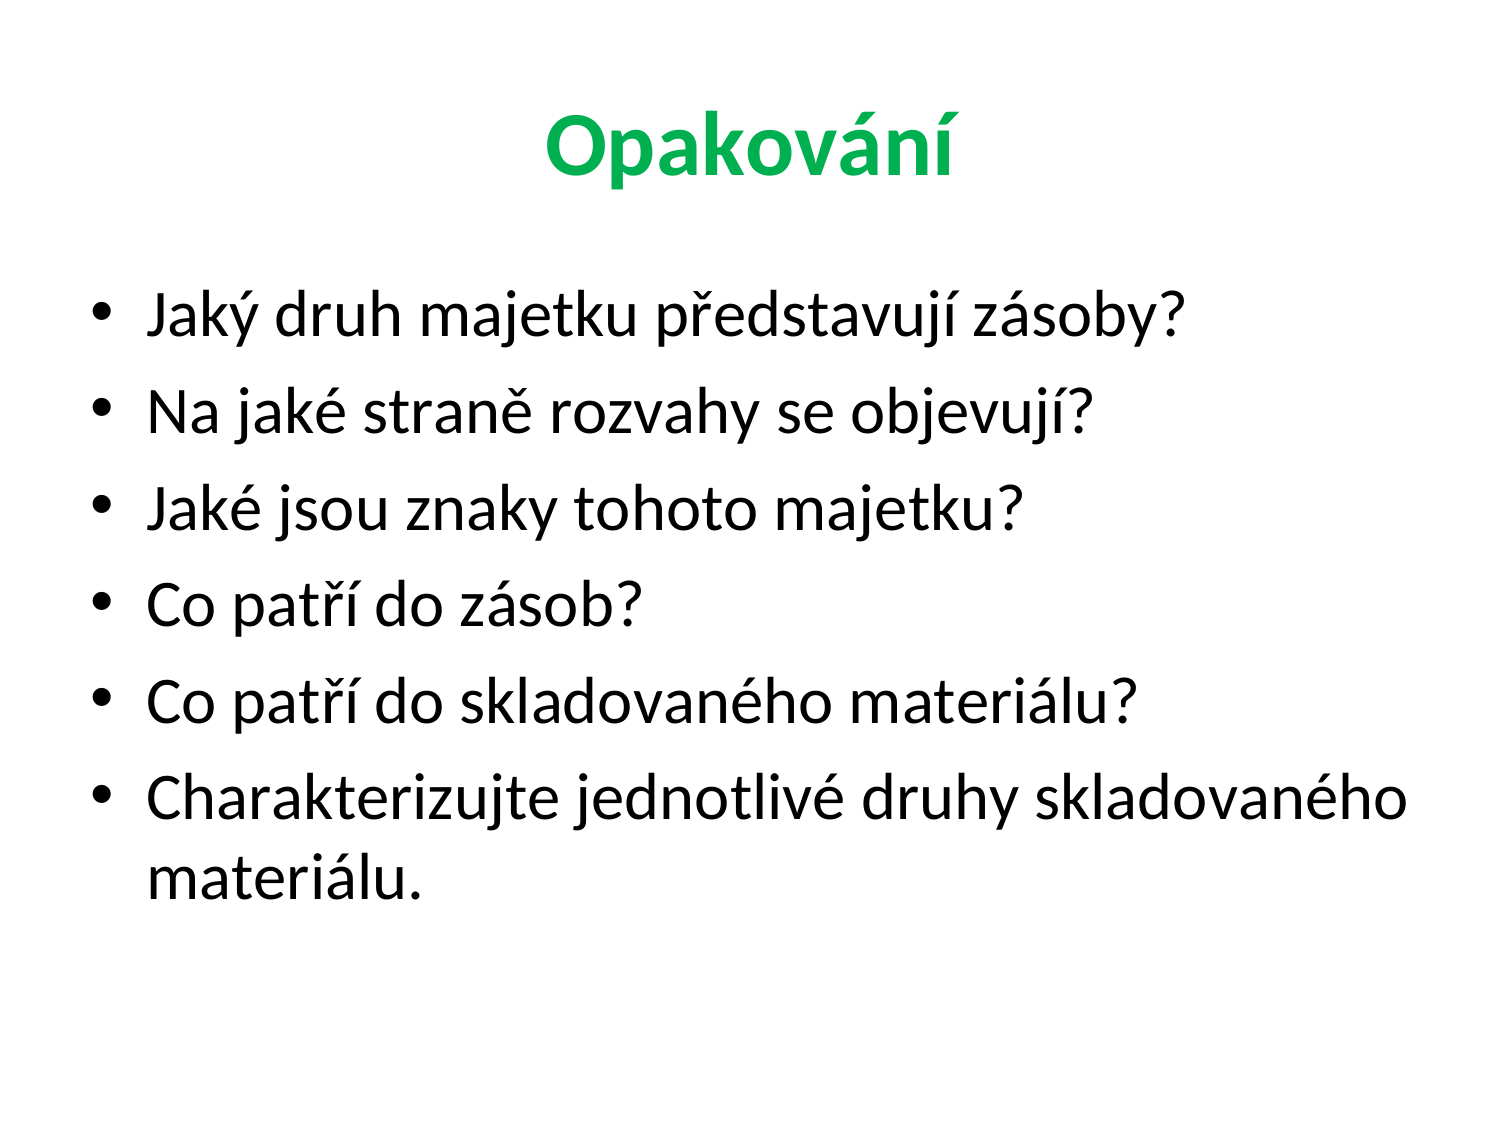

# Opakování
Jaký druh majetku představují zásoby?
Na jaké straně rozvahy se objevují?
Jaké jsou znaky tohoto majetku?
Co patří do zásob?
Co patří do skladovaného materiálu?
Charakterizujte jednotlivé druhy skladovaného materiálu.